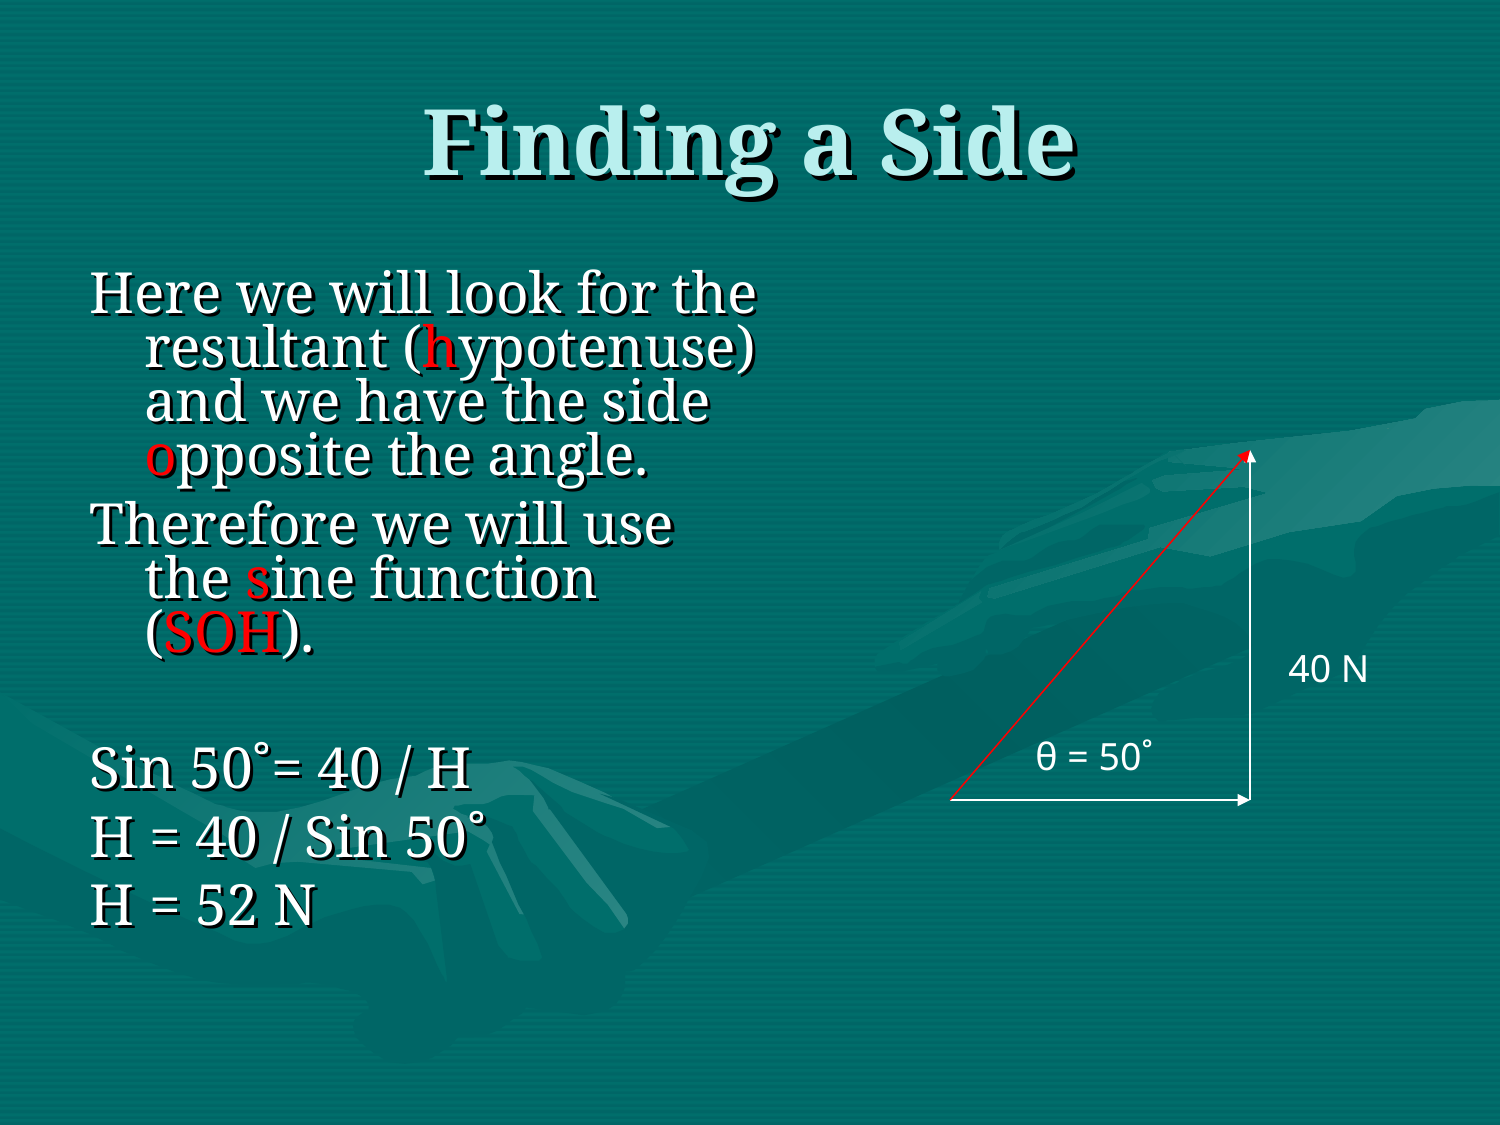

# Finding a Side
Here we will look for the resultant (hypotenuse) and we have the side opposite the angle.
Therefore we will use the sine function (SOH).
Sin 50˚= 40 / H
H = 40 / Sin 50˚
H = 52 N
40 N
θ = 50˚